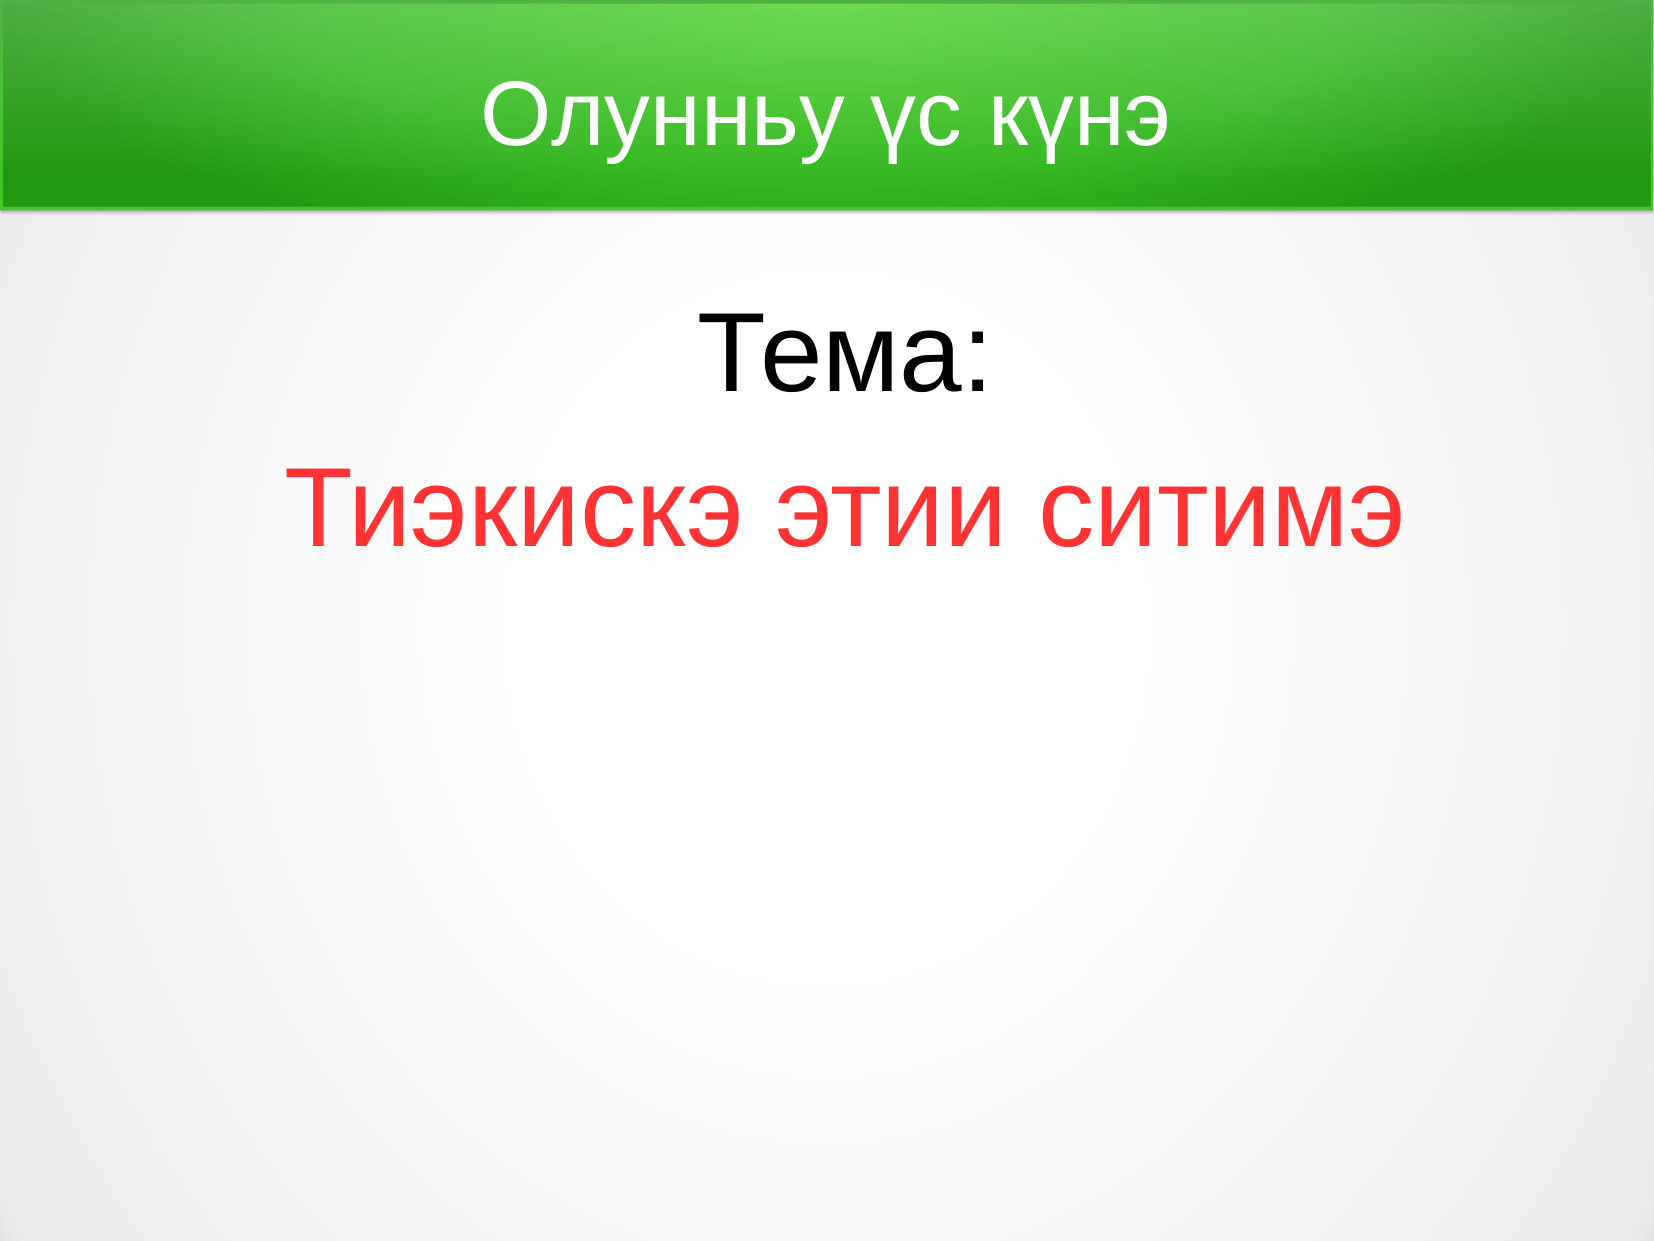

# Олунньу үс күнэ
Тема:
Тиэкискэ этии ситимэ